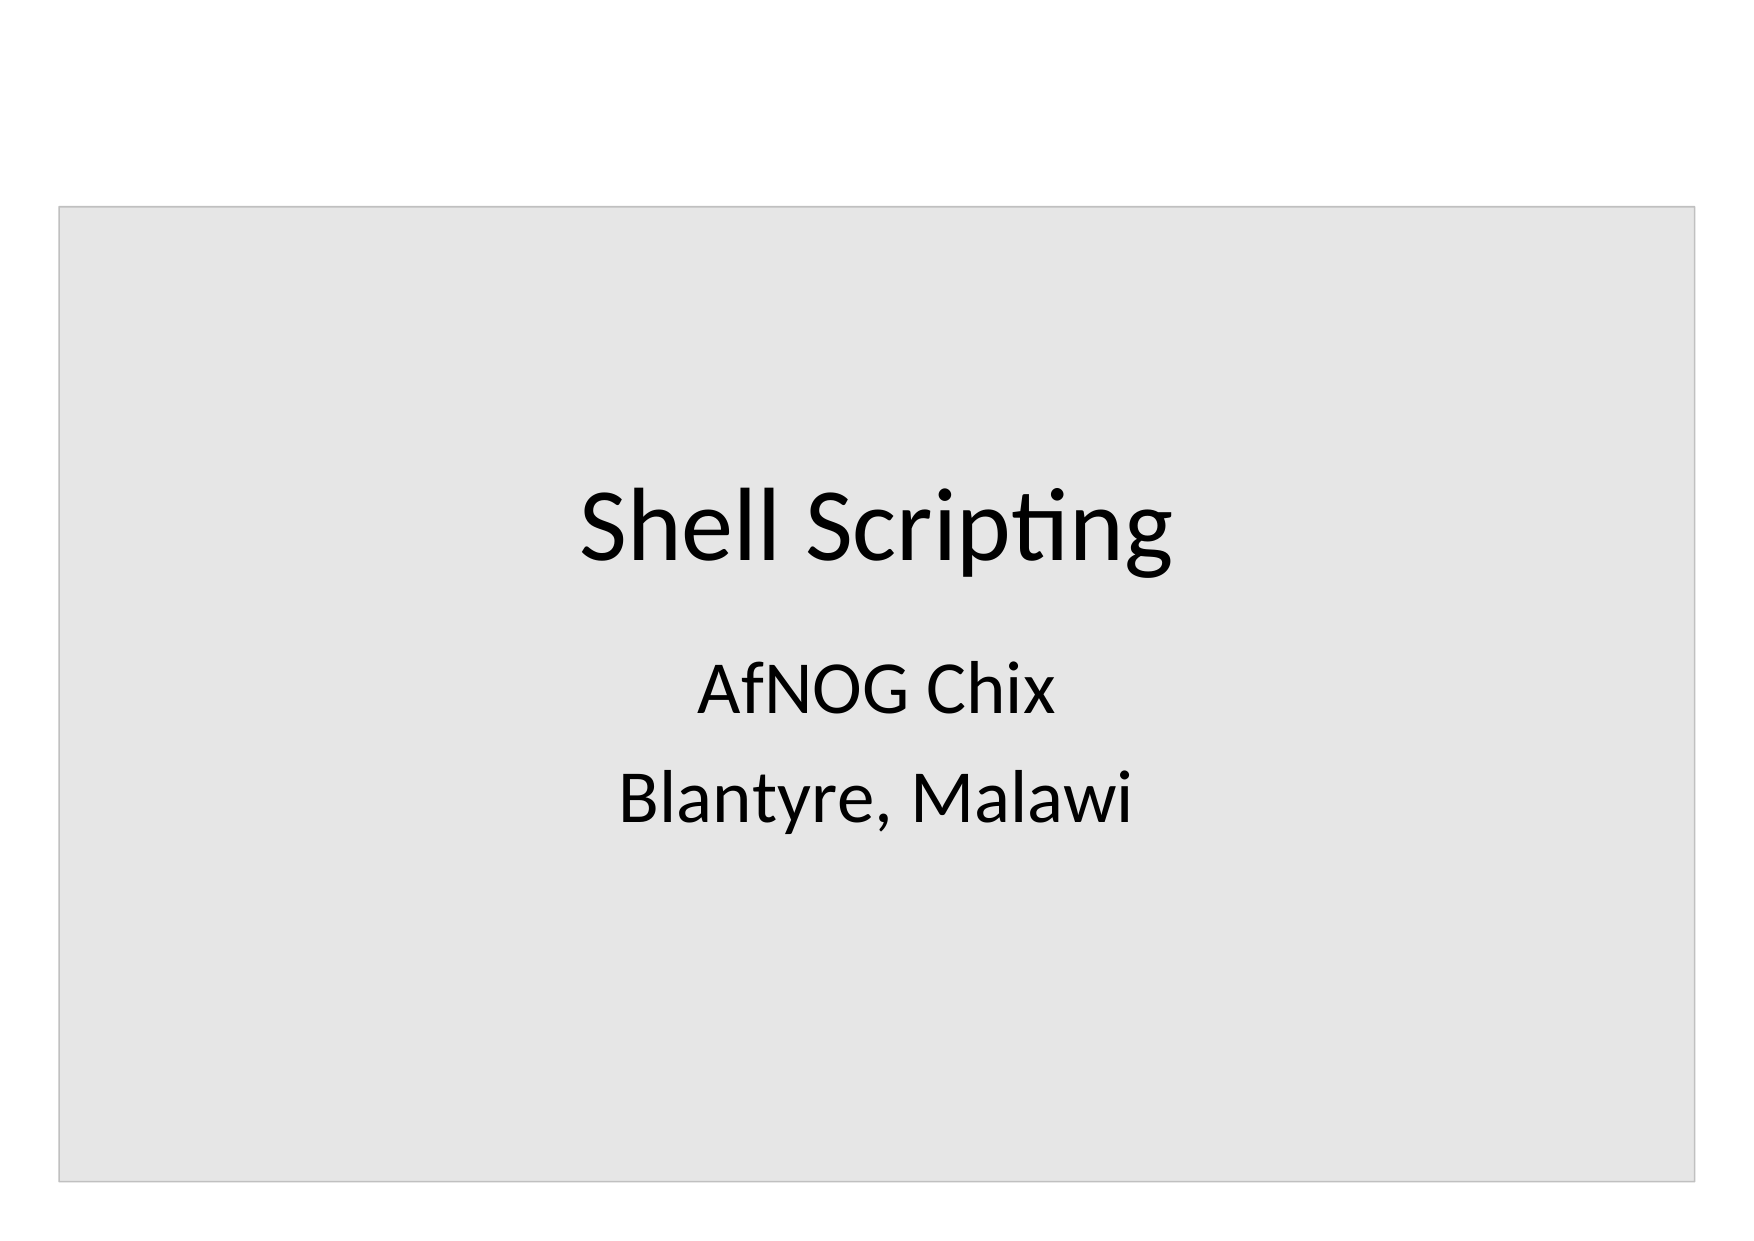

# Shell Scripting
AfNOG Chix
Blantyre, Malawi